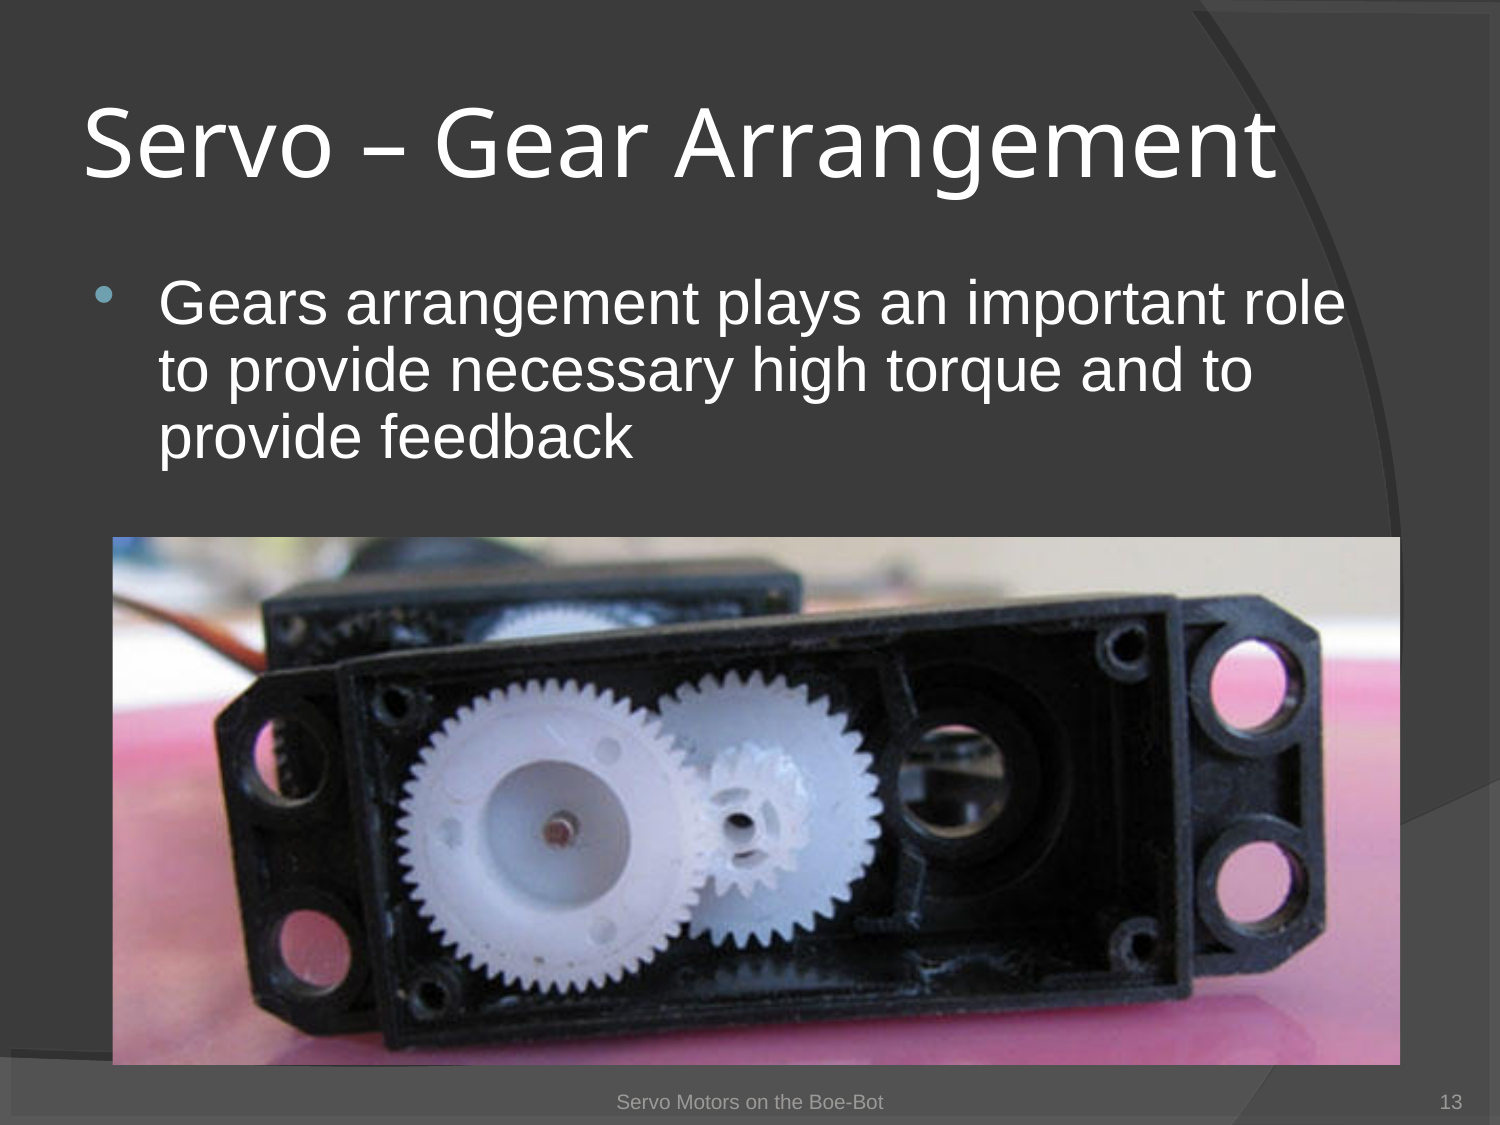

# Servo – Gear Arrangement
Gears arrangement plays an important role to provide necessary high torque and to provide feedback
Servo Motors on the Boe-Bot